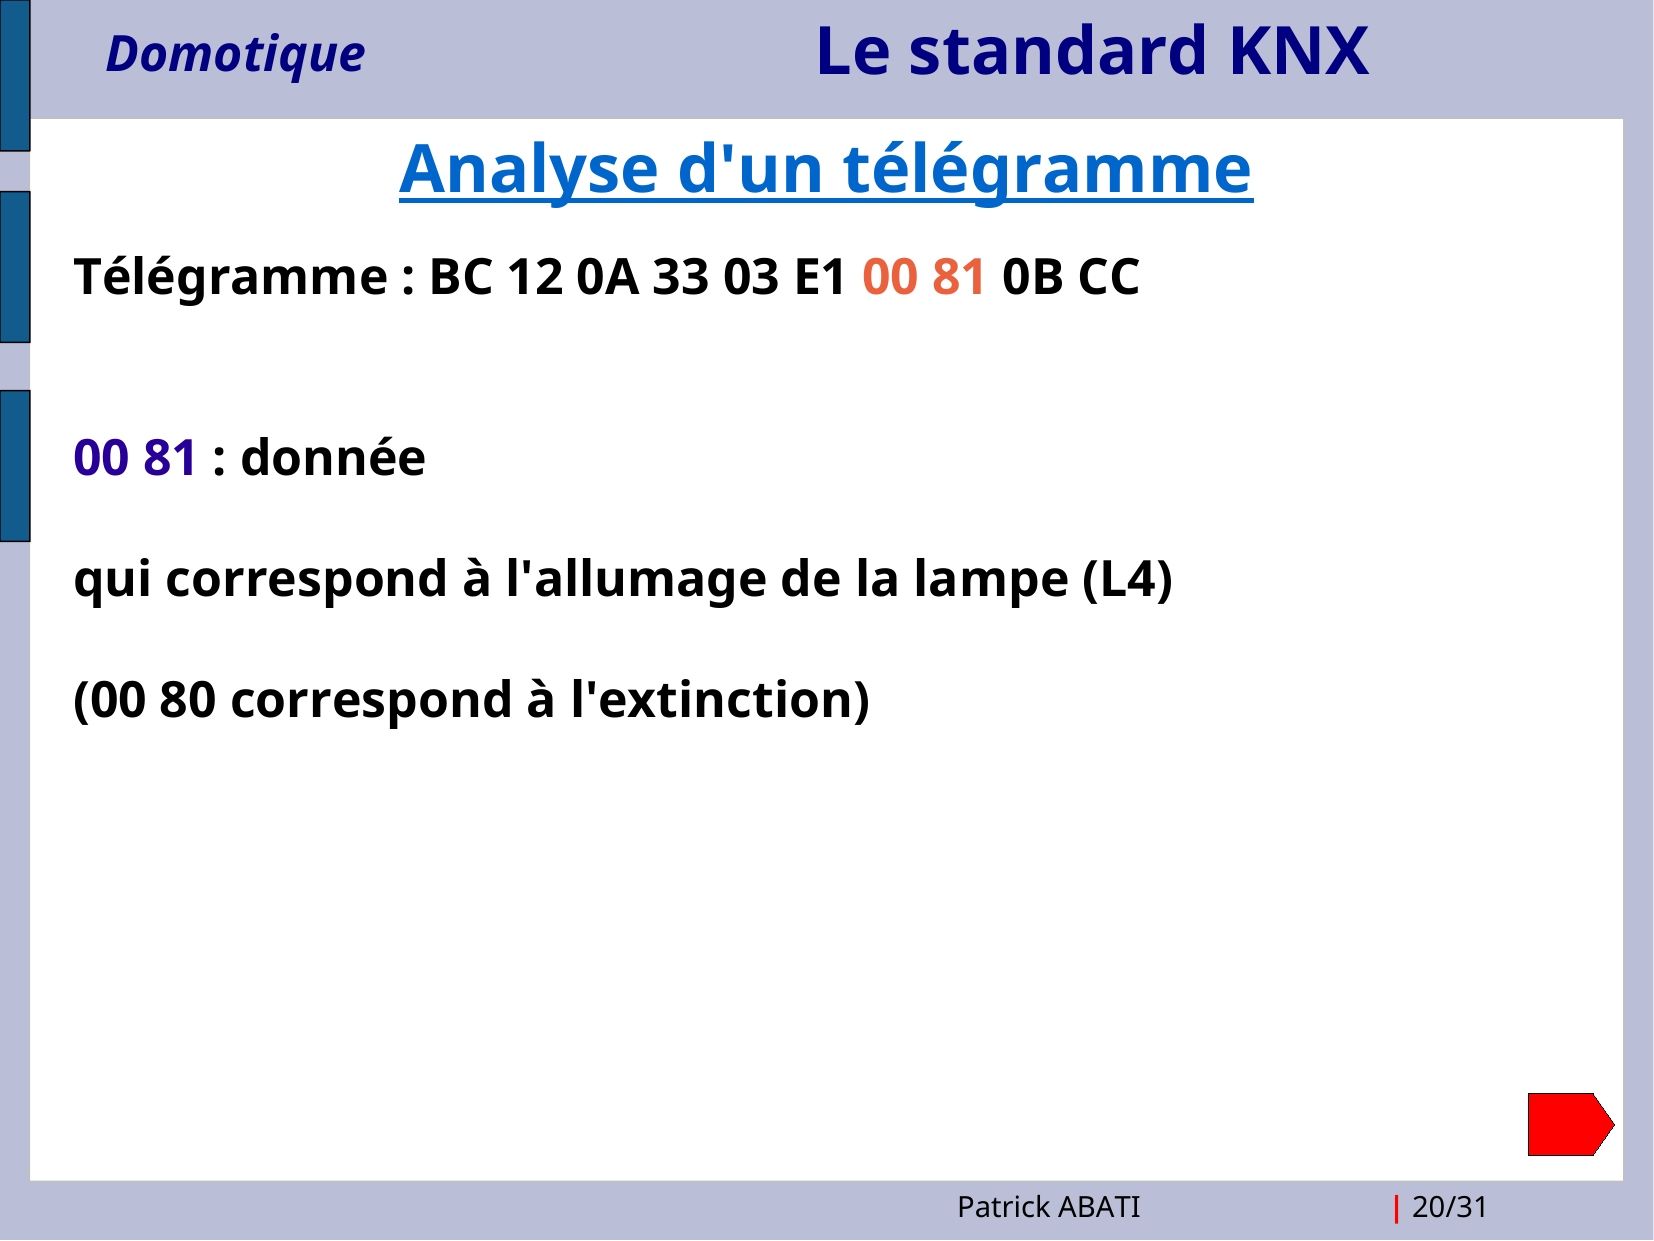

Analyse d'un télégramme
Télégramme : BC 12 0A 33 03 E1 00 81 0B CC
00 81 : donnée
qui correspond à l'allumage de la lampe (L4)
(00 80 correspond à l'extinction)